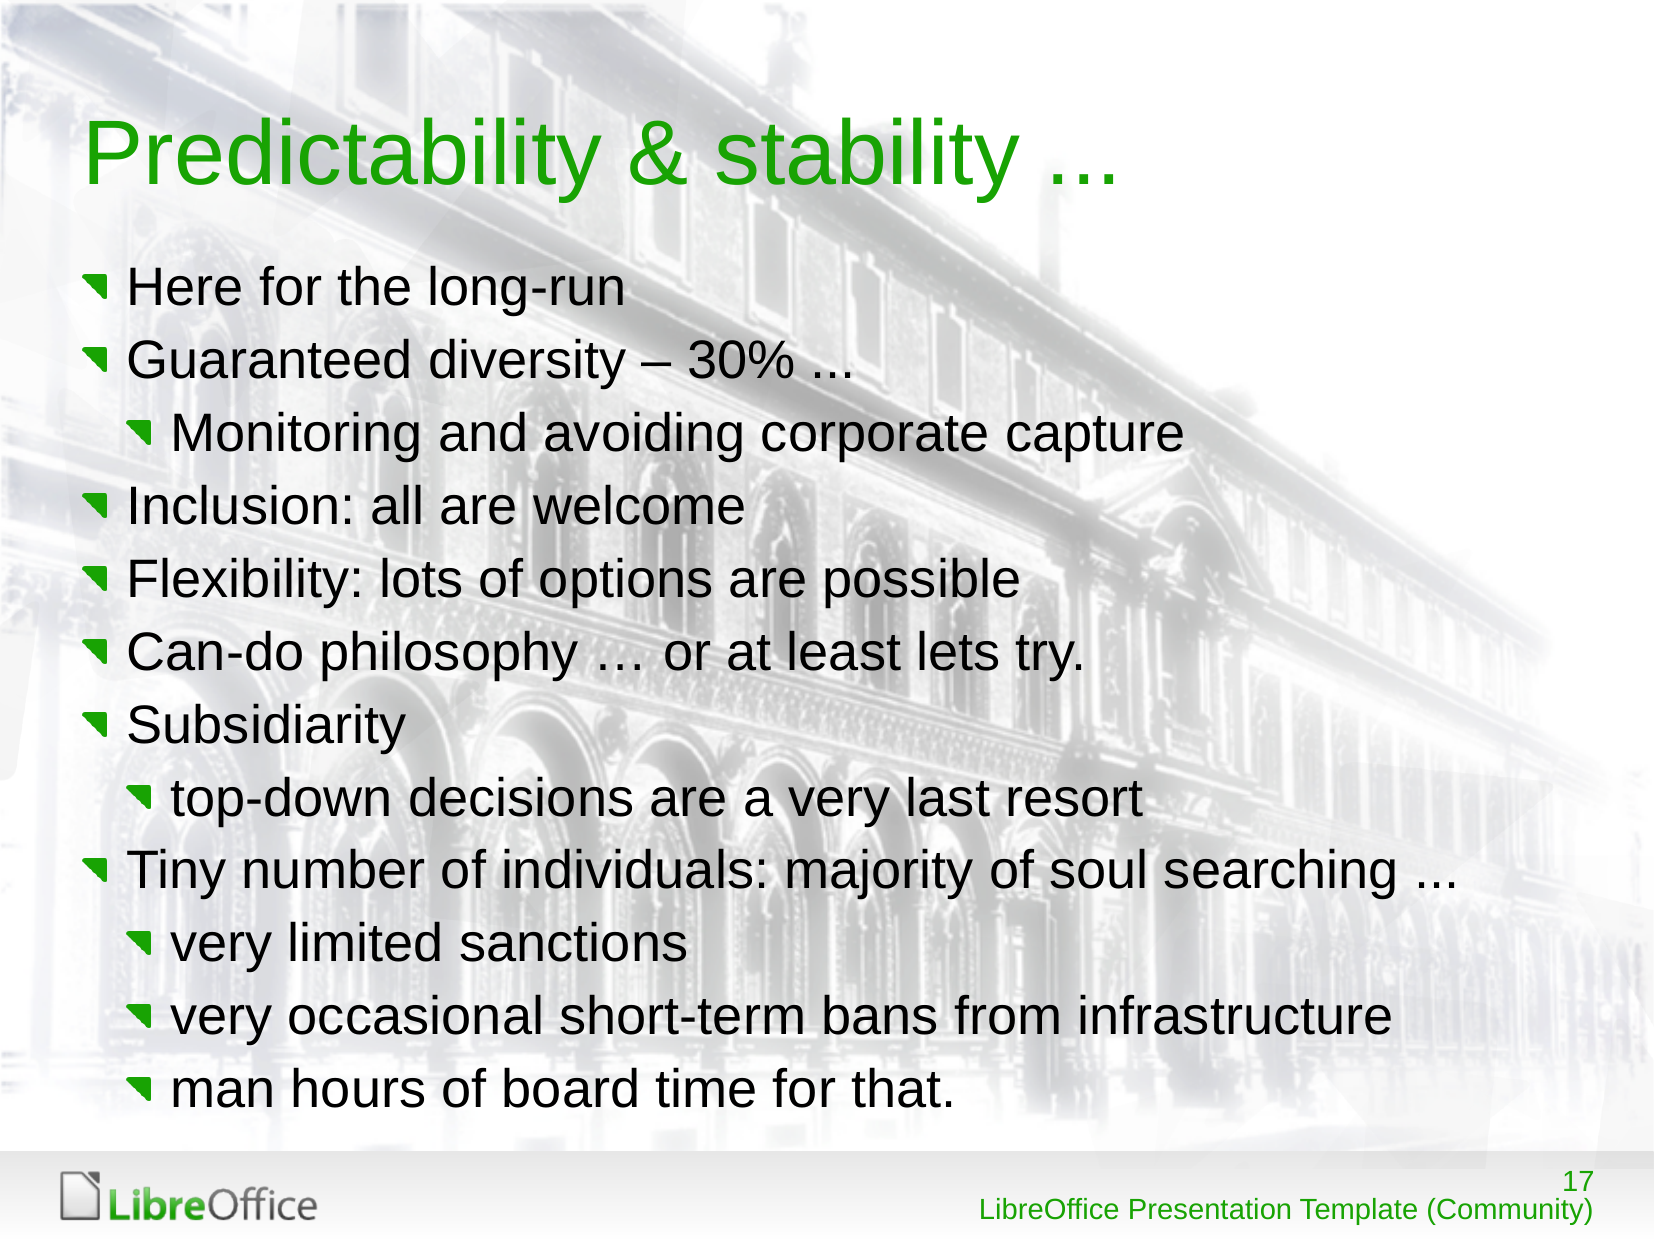

# Predictability & stability ...
Here for the long-run
Guaranteed diversity – 30% ...
Monitoring and avoiding corporate capture
Inclusion: all are welcome
Flexibility: lots of options are possible
Can-do philosophy … or at least lets try.
Subsidiarity
top-down decisions are a very last resort
Tiny number of individuals: majority of soul searching ...
very limited sanctions
very occasional short-term bans from infrastructure
man hours of board time for that.
17
LibreOffice Presentation Template (Community)